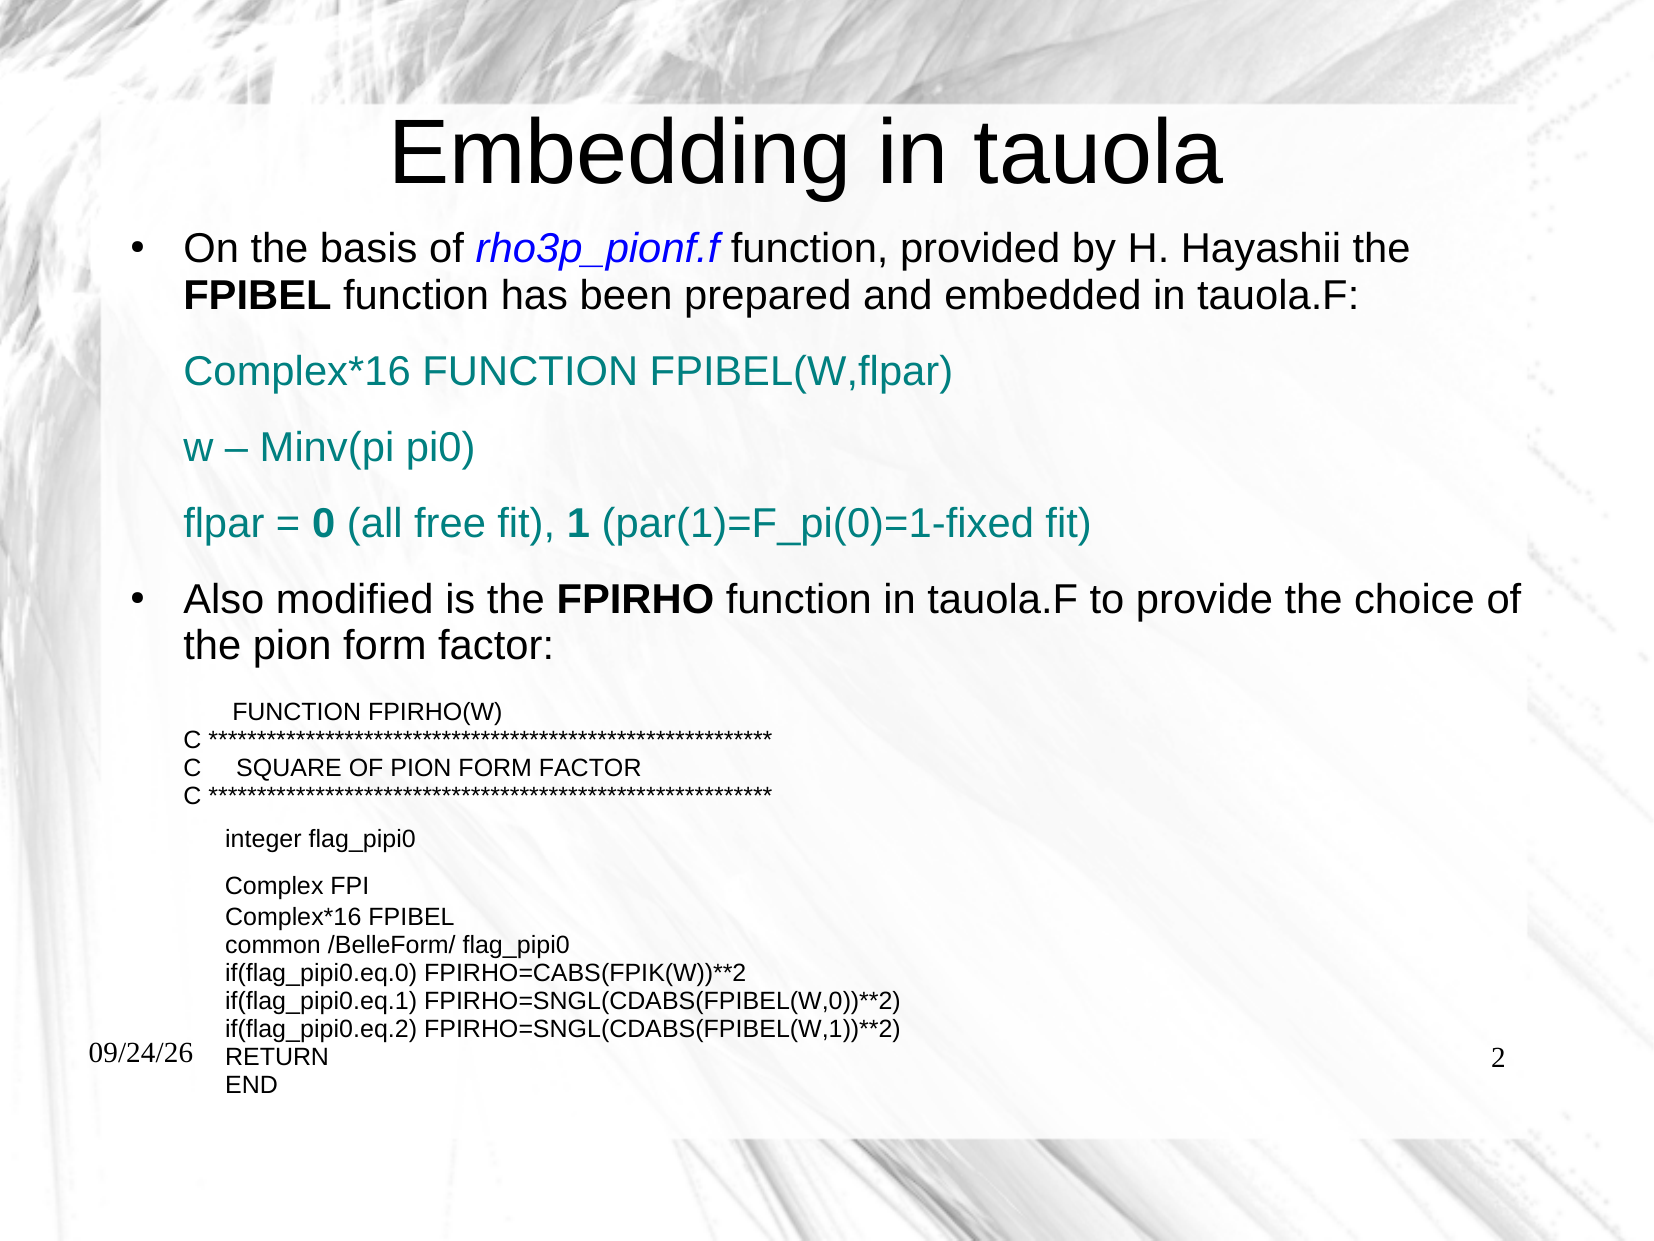

# Embedding in tauola
On the basis of rho3p_pionf.f function, provided by H. Hayashii the FPIBEL function has been prepared and embedded in tauola.F:
Complex*16 FUNCTION FPIBEL(W,flpar)
w – Minv(pi pi0)
flpar = 0 (all free fit), 1 (par(1)=F_pi(0)=1-fixed fit)
Also modified is the FPIRHO function in tauola.F to provide the choice of the pion form factor:
 FUNCTION FPIRHO(W) C ********************************************************** C SQUARE OF PION FORM FACTOR C ********************************************************** integer flag_pipi0 Complex FPI Complex*16 FPIBEL common /BelleForm/ flag_pipi0 if(flag_pipi0.eq.0) FPIRHO=CABS(FPIK(W))**2 if(flag_pipi0.eq.1) FPIRHO=SNGL(CDABS(FPIBEL(W,0))**2) if(flag_pipi0.eq.2) FPIRHO=SNGL(CDABS(FPIBEL(W,1))**2) RETURN END
2
On the basis of rho3p_pionf.f function, provided by Hayashii-san the FPIBEL function has been prepared to embed in tauola.F:
Complex*16 FUNCTION FPIBEL(W,flpar)
w – Minv(pi pi0)
flpar = 0 (all free fit), 1 (par(1)=F_pi(0)=1-fixed fit)
Also modified is the FPIRHO function in tauola.F to provide the choice of the pion form factor
In kkmc_if.F few strings of code were added to provide possibility to choose the type of form factor from KKMC tau.input control file (xpar(2020) variable is reserved as a flag to change the F_pi model)
xpar(2020) = 0 – default CLEO form factor
xpar(2020) = 1 – Belle form factor with (all free fit) parameters, RECOMMENDED
xpar(2020) = 2